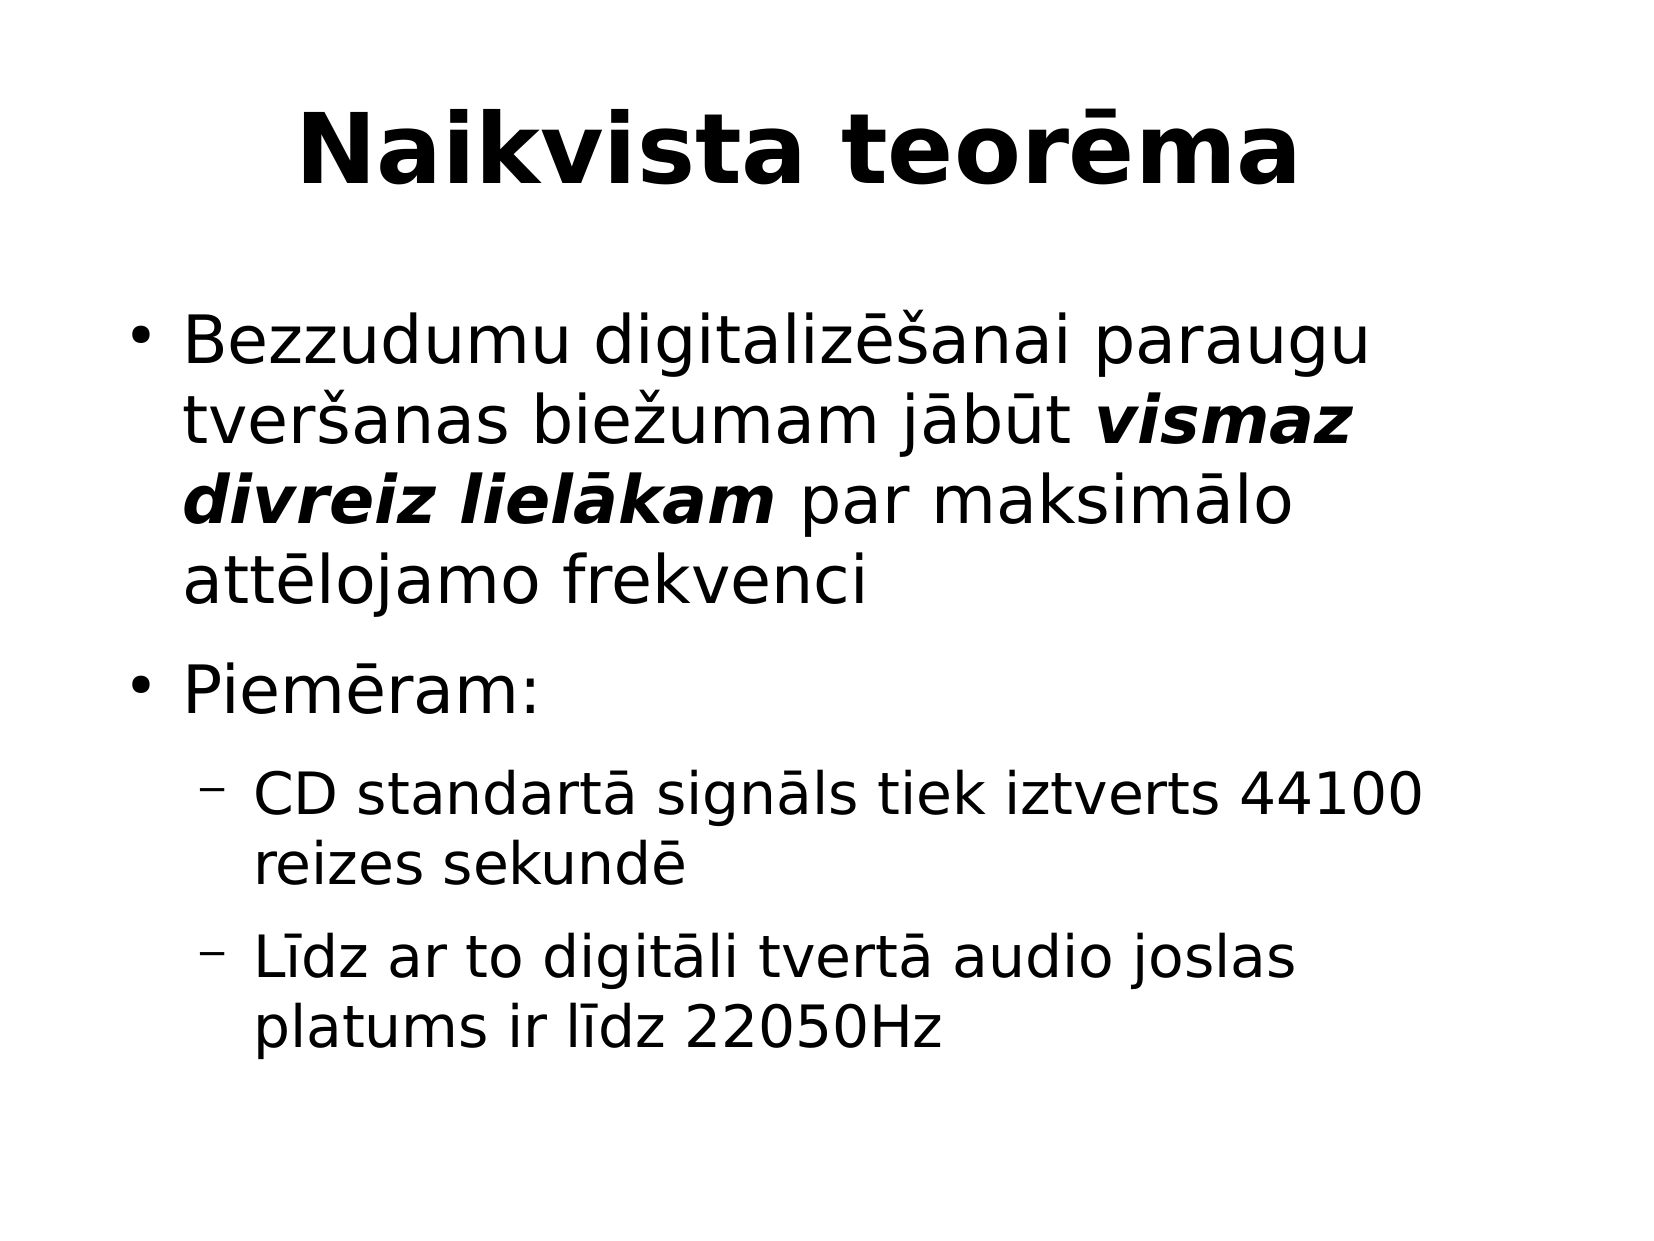

# Naikvista teorēma
Bezzudumu digitalizēšanai paraugu tveršanas biežumam jābūt vismaz divreiz lielākam par maksimālo attēlojamo frekvenci
Piemēram:
CD standartā signāls tiek iztverts 44100 reizes sekundē
Līdz ar to digitāli tvertā audio joslas platums ir līdz 22050Hz